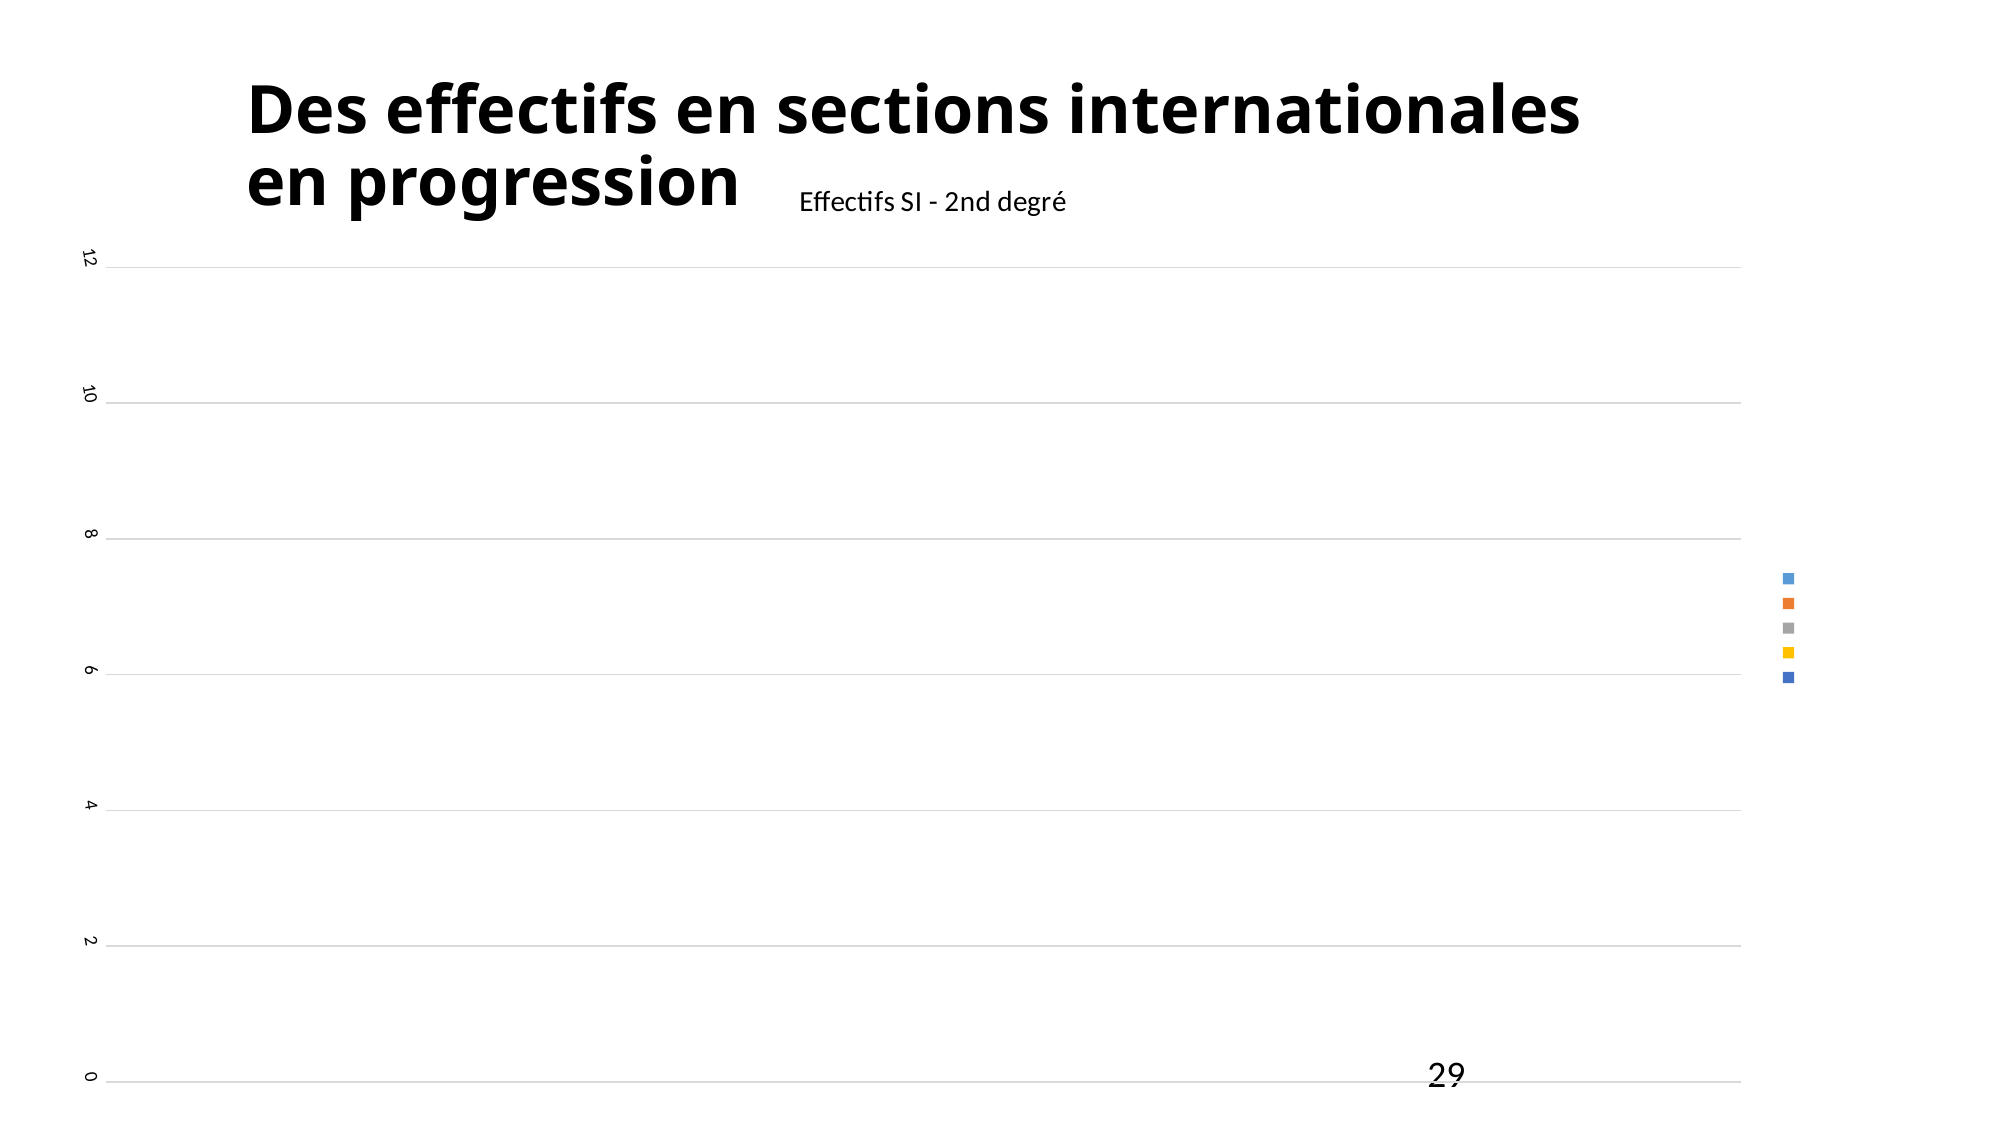

# Des effectifs en sections internationales en progression
### Chart: Effectifs SI - 2nd degré
| Category | | | | | |